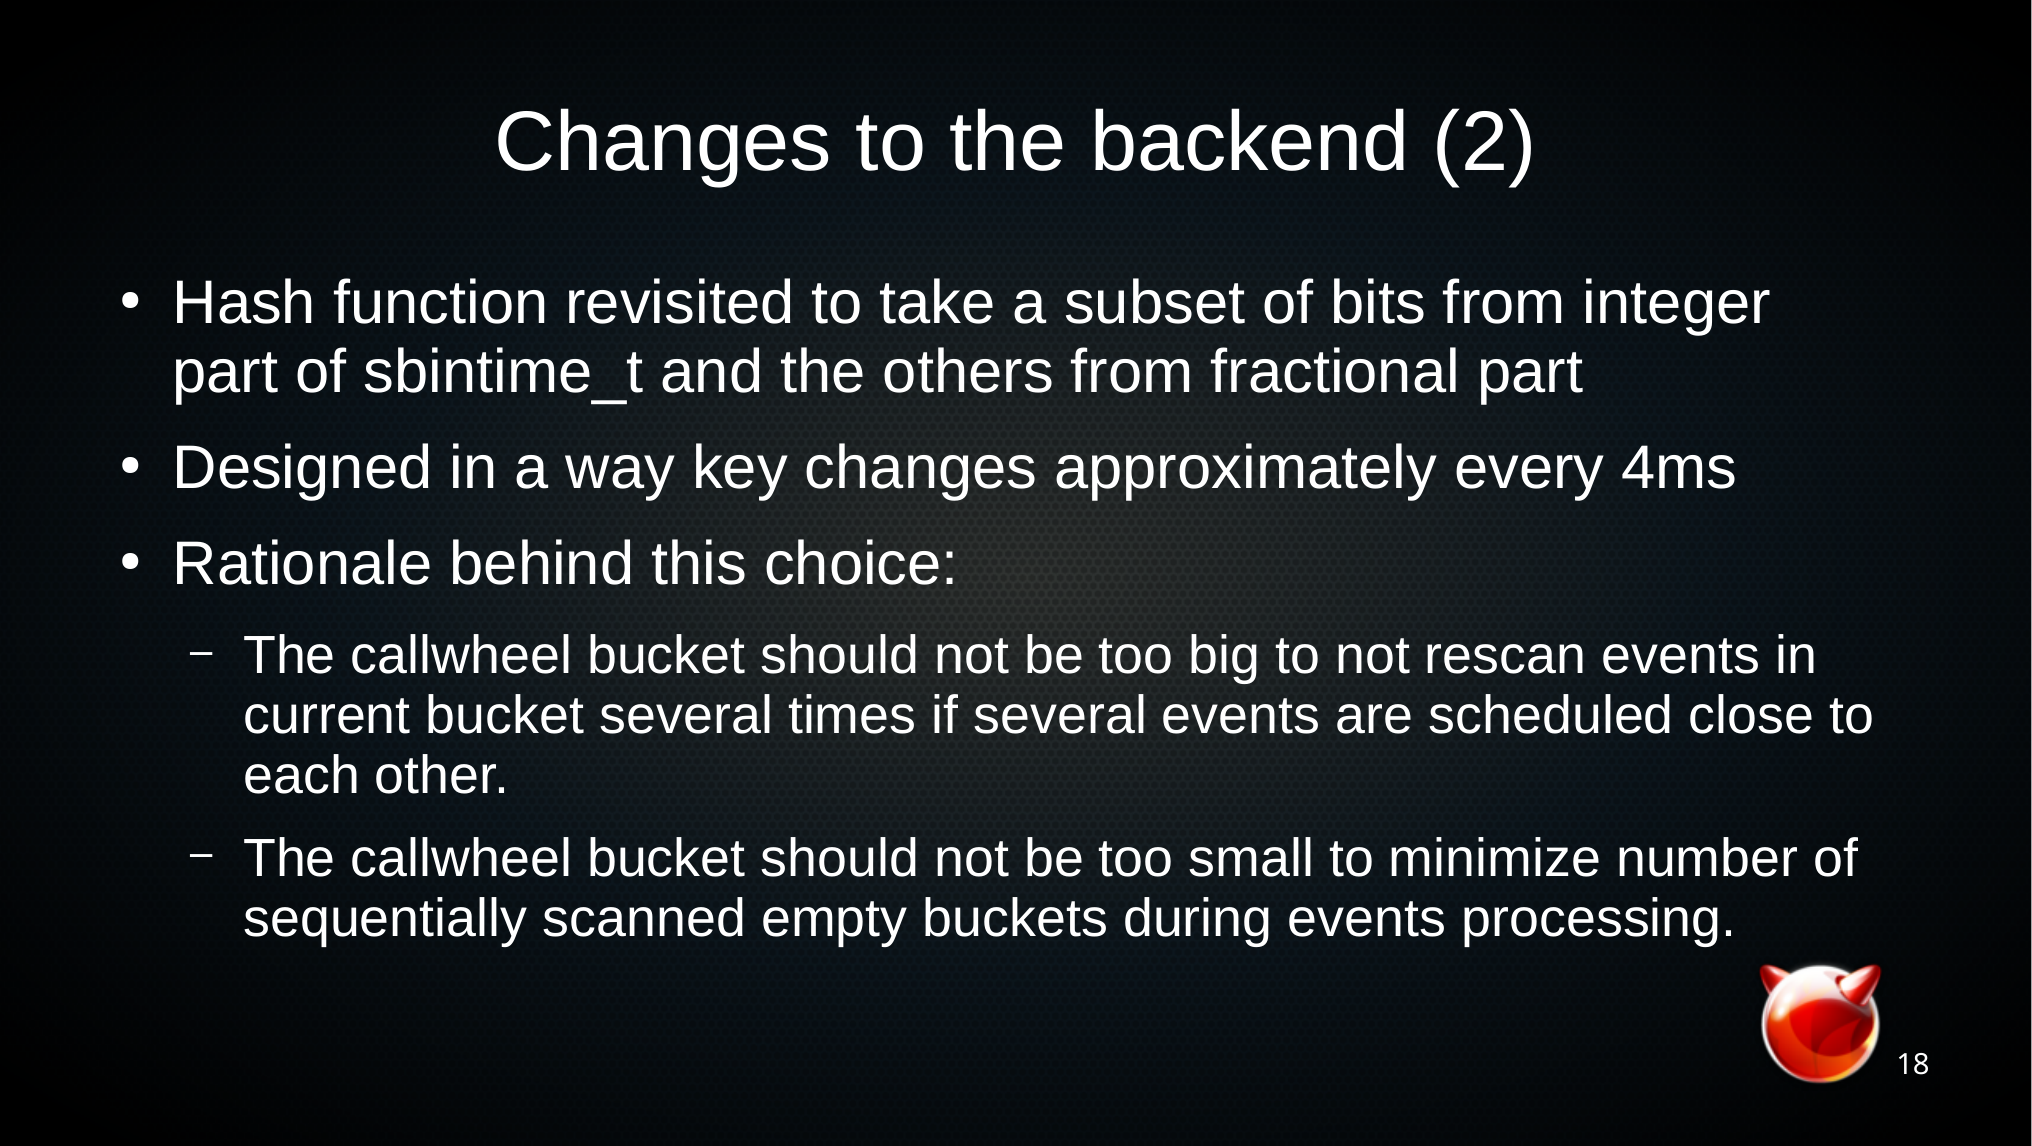

# Changes to the backend (2)
Hash function revisited to take a subset of bits from integer part of sbintime_t and the others from fractional part
Designed in a way key changes approximately every 4ms
Rationale behind this choice:
The callwheel bucket should not be too big to not rescan events in current bucket several times if several events are scheduled close to each other.
The callwheel bucket should not be too small to minimize number of sequentially scanned empty buckets during events processing.
18